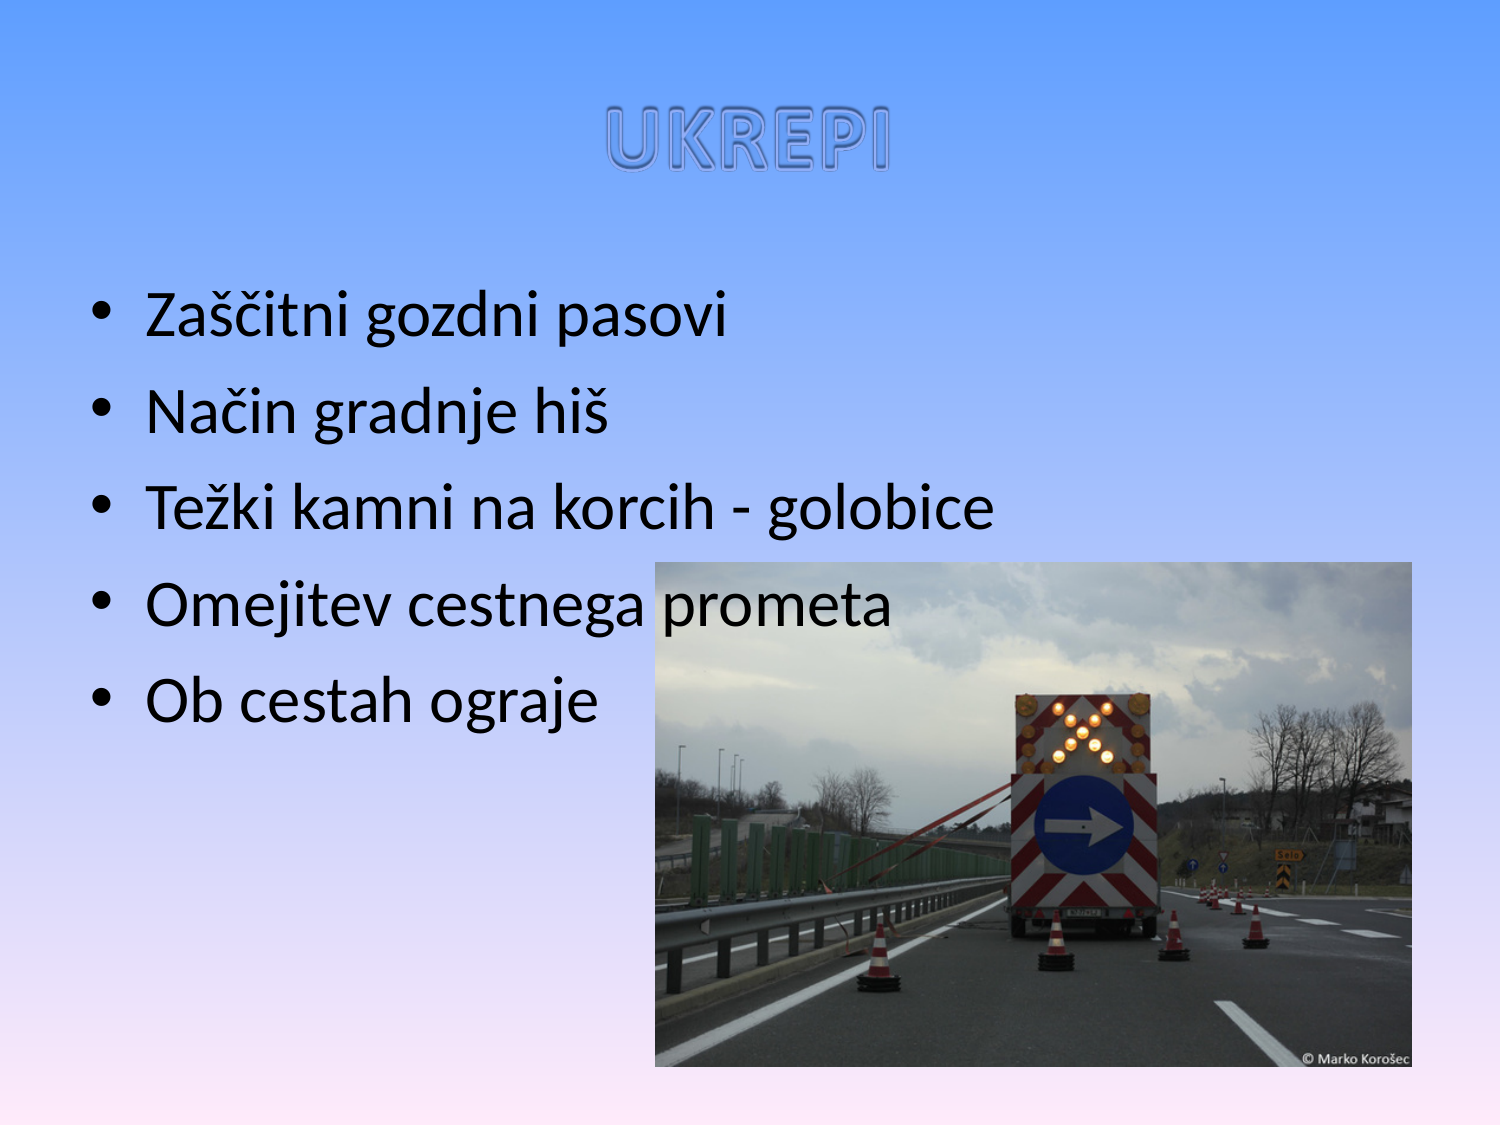

Zaščitni gozdni pasovi
Način gradnje hiš
Težki kamni na korcih - golobice
Omejitev cestnega prometa
Ob cestah ograje